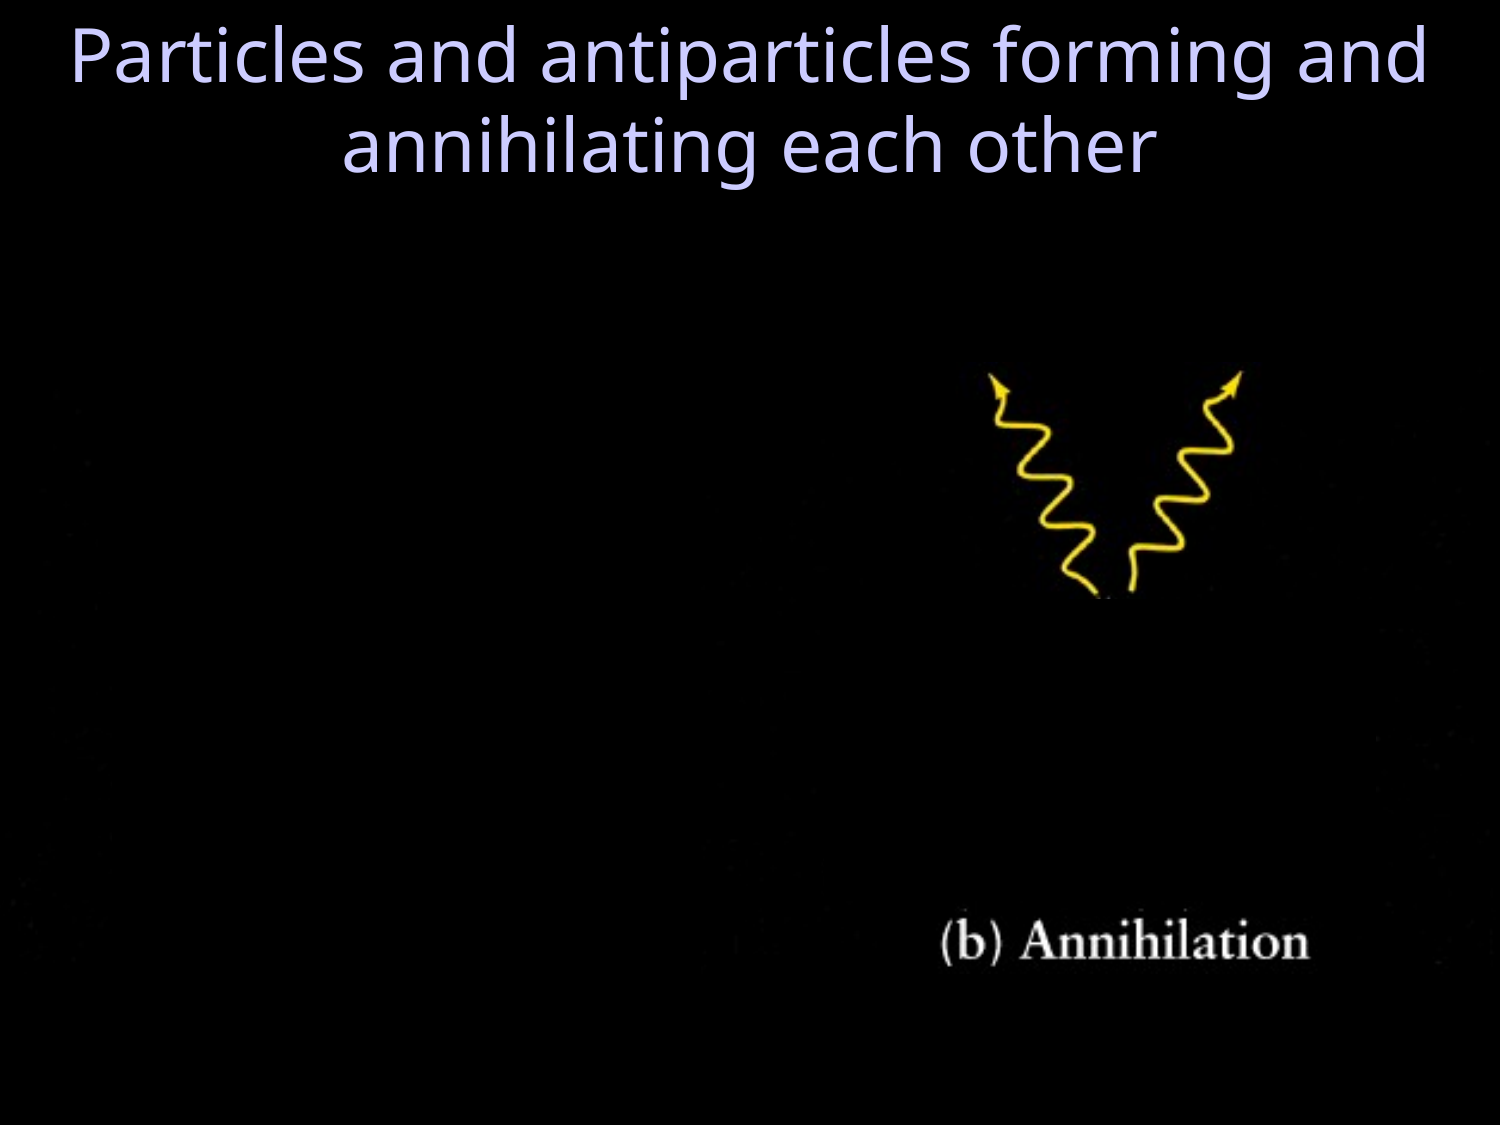

Particles and antiparticles forming and annihilating each other